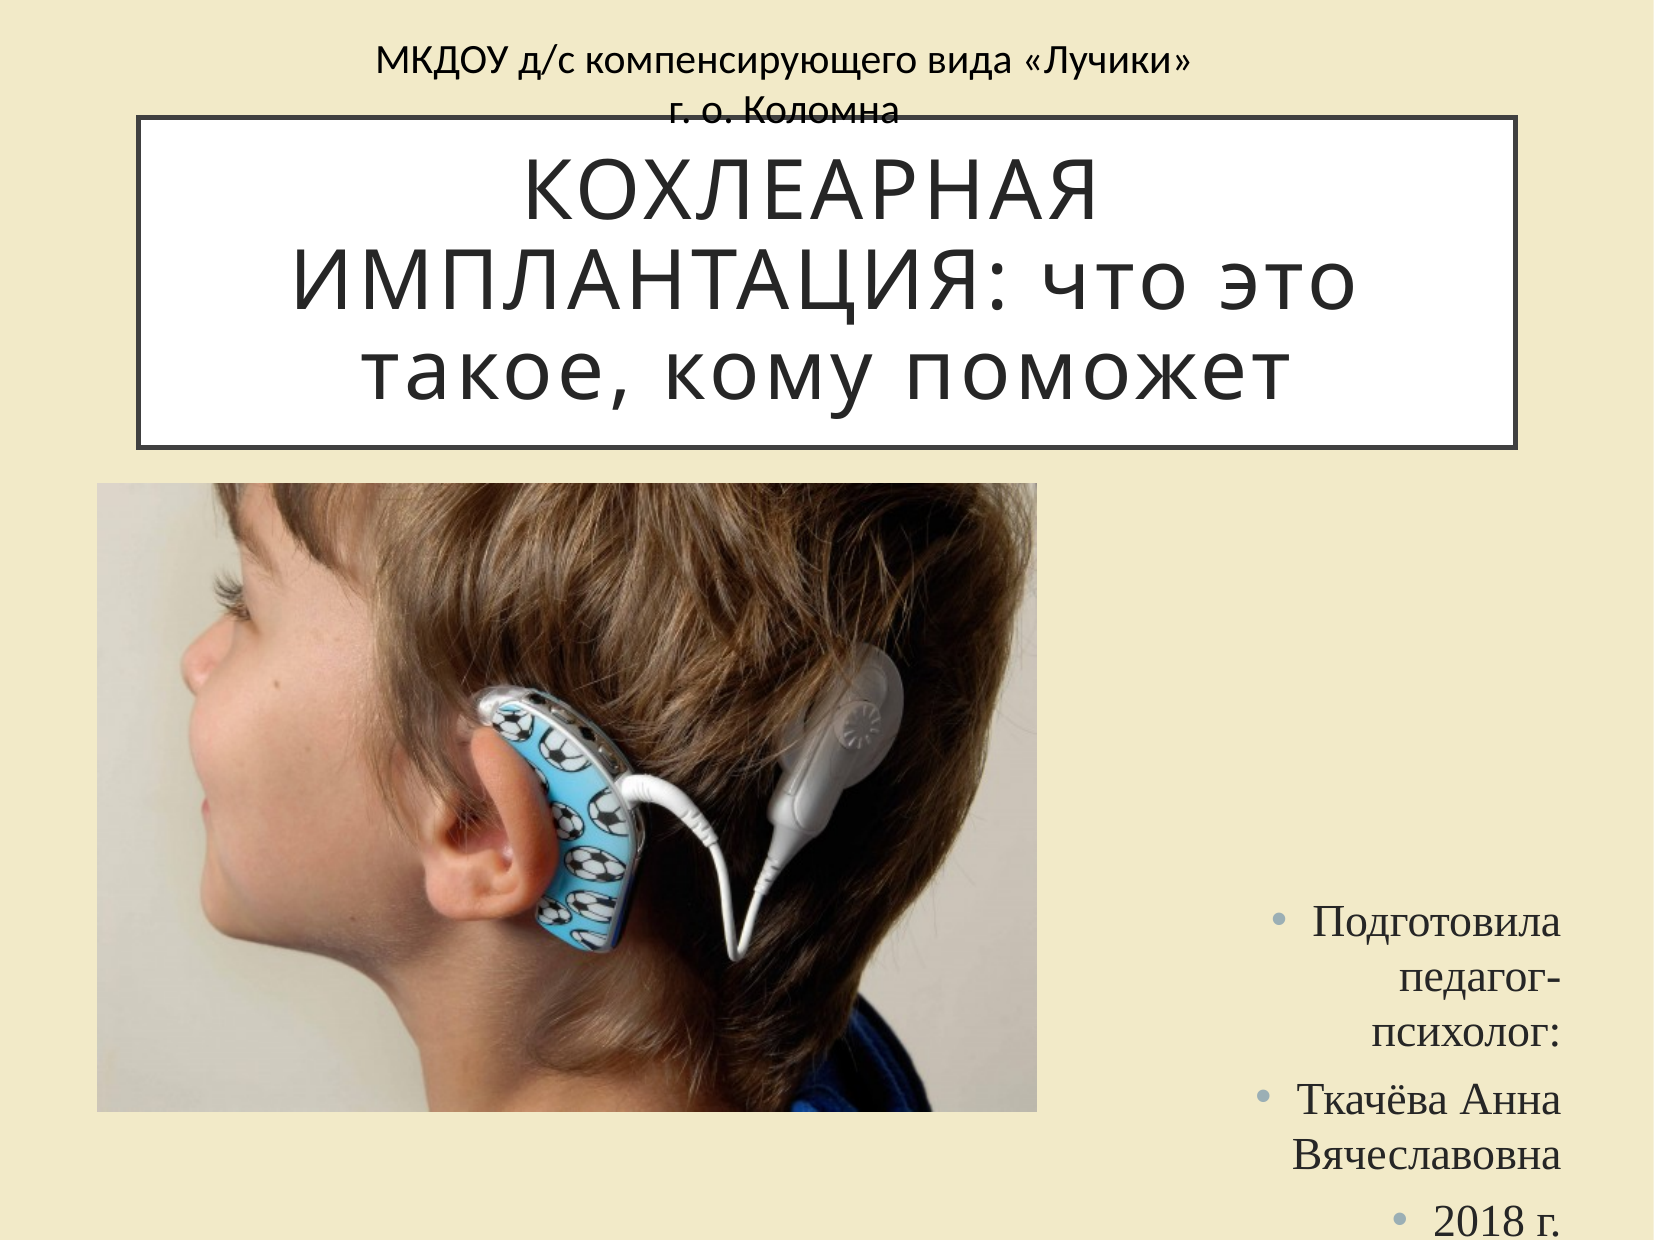

МКДОУ д/с компенсирующего вида «Лучики»
г. о. Коломна
# КОХЛЕАРНАЯ ИМПЛАНТАЦИЯ: что это такое, кому поможет
Подготовила педагог-психолог:
Ткачёва Анна Вячеславовна
2018 г.